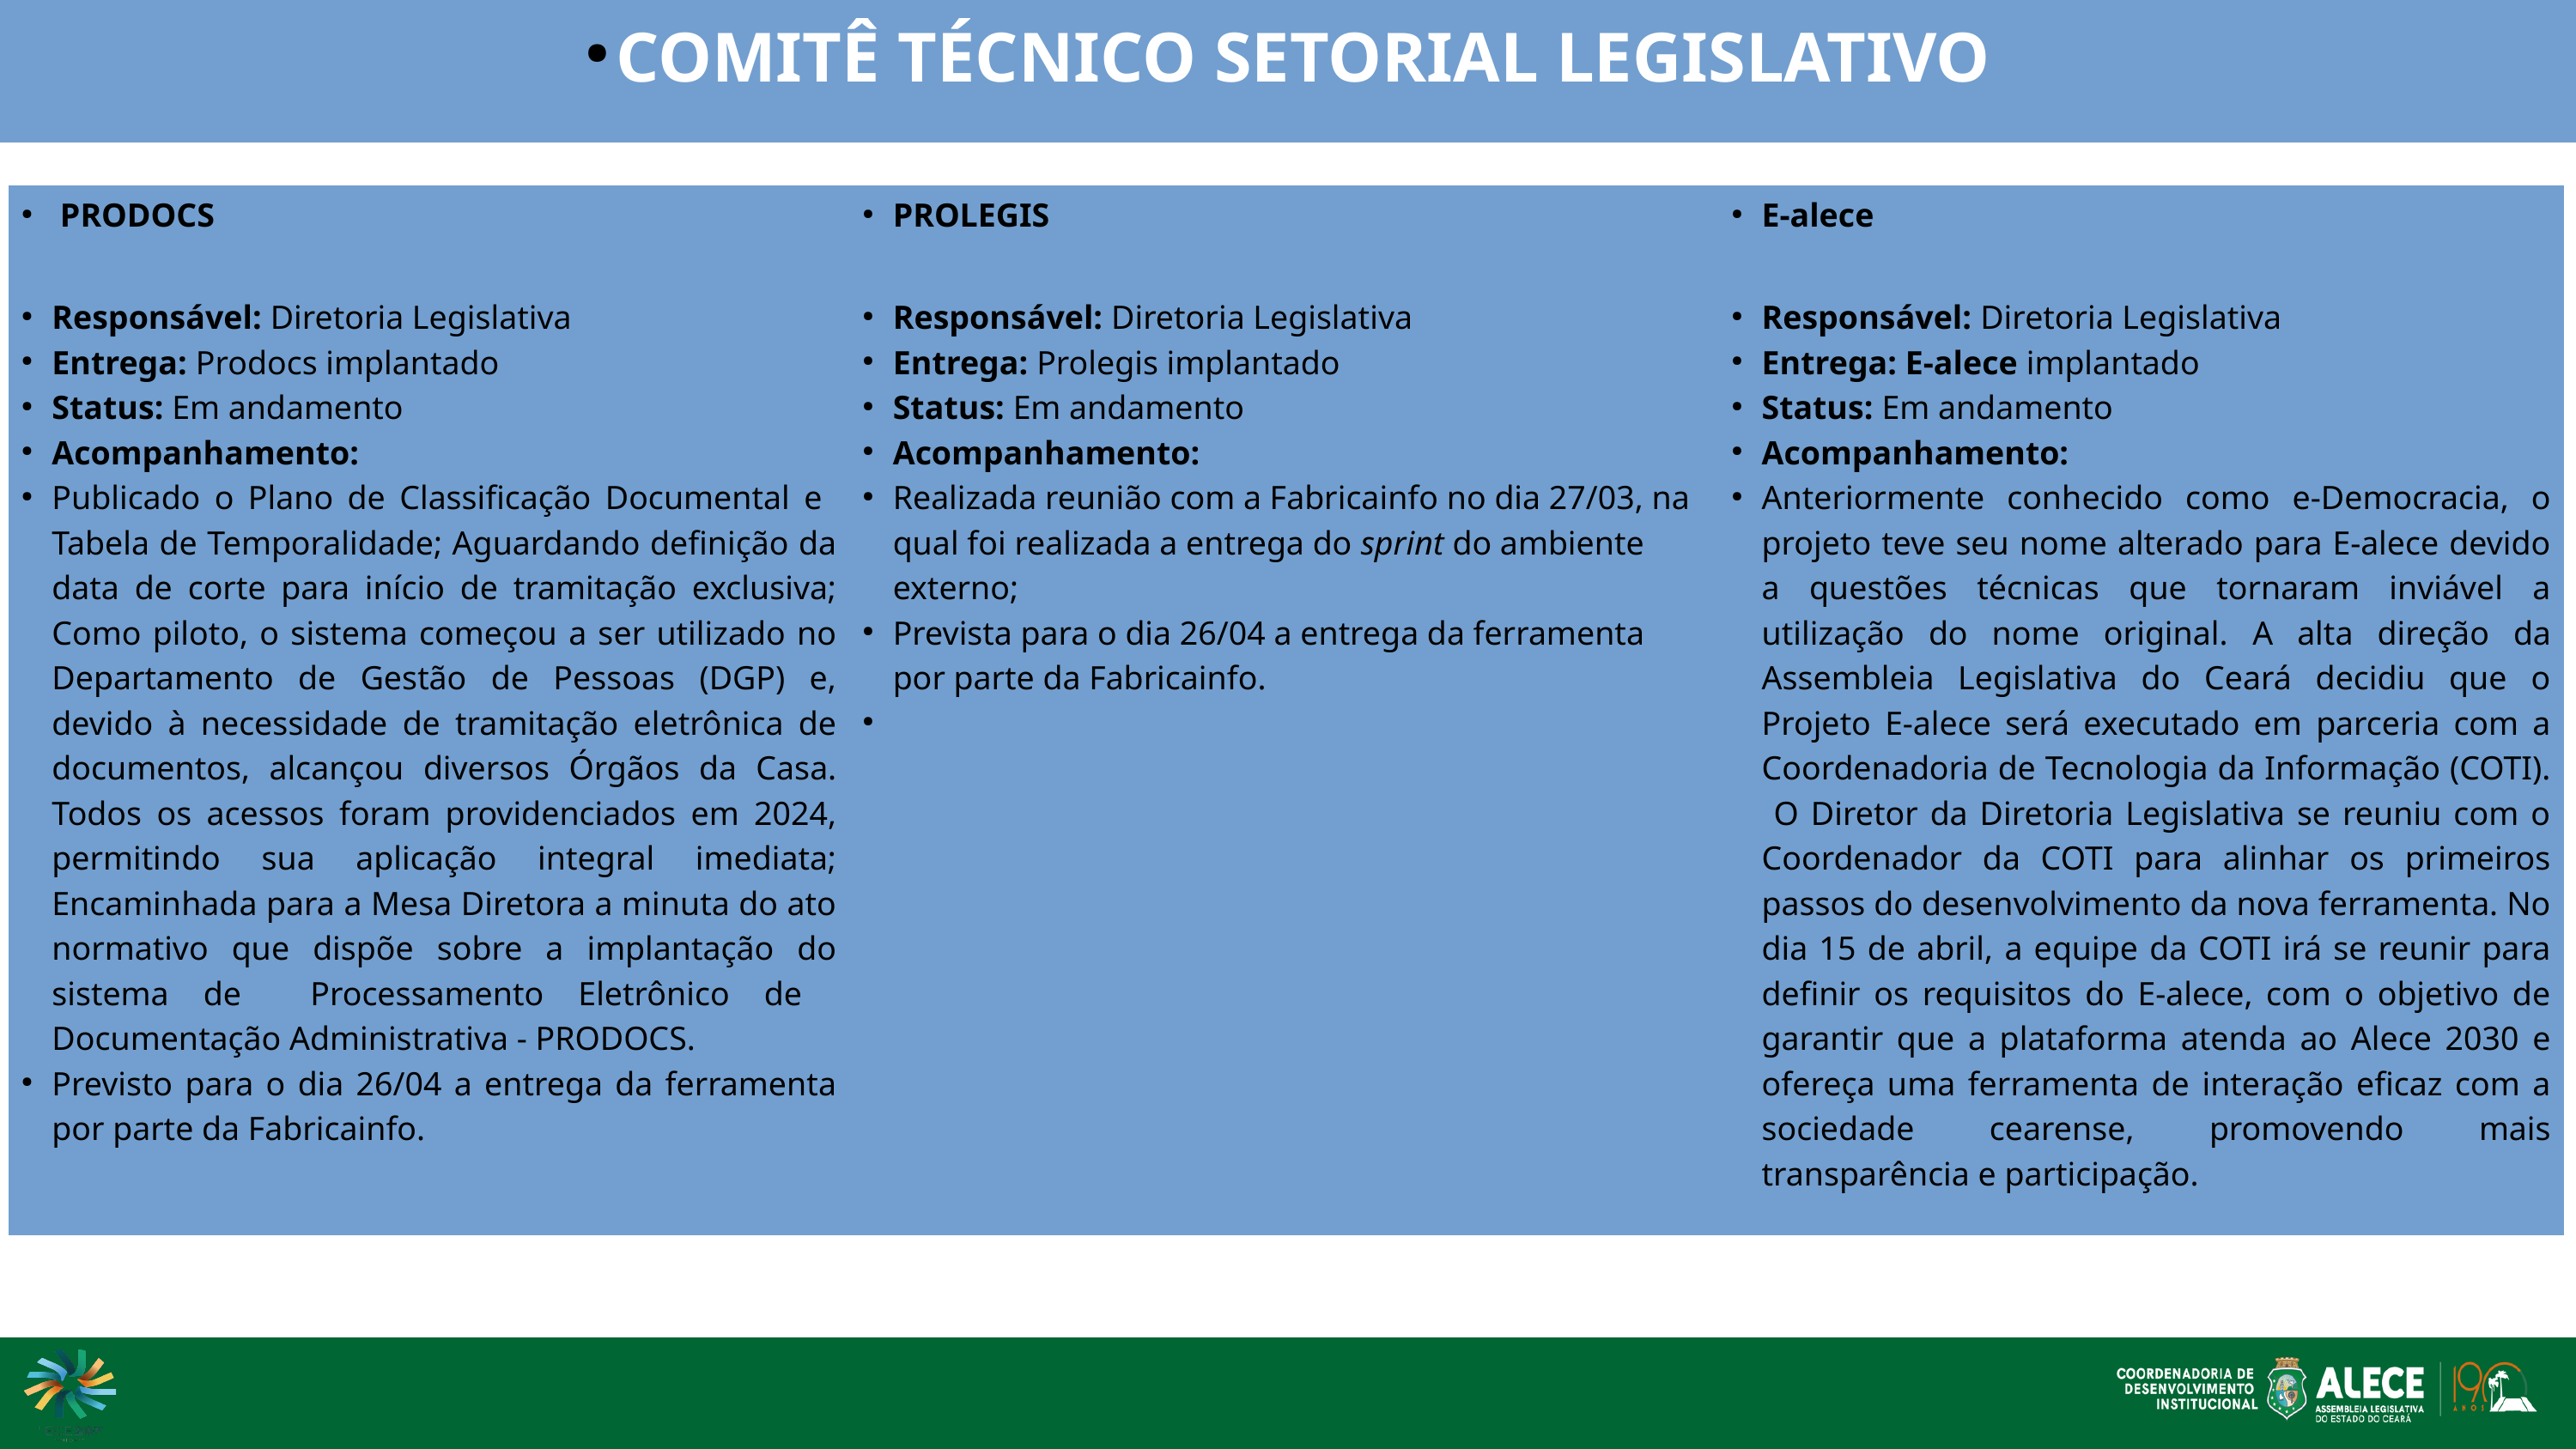

| COMITÊ TÉCNICO SETORIAL LEGISLATIVO |
| --- |
| PRODOCS | PROLEGIS | E-alece |
| --- | --- | --- |
| Responsável: Diretoria Legislativa Entrega: Prodocs implantado Status: Em andamento Acompanhamento: Publicado o Plano de Classificação Documental e Tabela de Temporalidade; Aguardando definição da data de corte para início de tramitação exclusiva; Como piloto, o sistema começou a ser utilizado no Departamento de Gestão de Pessoas (DGP) e, devido à necessidade de tramitação eletrônica de documentos, alcançou diversos Órgãos da Casa. Todos os acessos foram providenciados em 2024, permitindo sua aplicação integral imediata; Encaminhada para a Mesa Diretora a minuta do ato normativo que dispõe sobre a implantação do sistema de Processamento Eletrônico de Documentação Administrativa - PRODOCS. Previsto para o dia 26/04 a entrega da ferramenta por parte da Fabricainfo. | Responsável: Diretoria Legislativa Entrega: Prolegis implantado Status: Em andamento Acompanhamento: Realizada reunião com a Fabricainfo no dia 27/03, na qual foi realizada a entrega do sprint do ambiente externo; Prevista para o dia 26/04 a entrega da ferramenta por parte da Fabricainfo. | Responsável: Diretoria Legislativa Entrega: E-alece implantado Status: Em andamento Acompanhamento: Anteriormente conhecido como e-Democracia, o projeto teve seu nome alterado para E-alece devido a questões técnicas que tornaram inviável a utilização do nome original. A alta direção da Assembleia Legislativa do Ceará decidiu que o Projeto E-alece será executado em parceria com a Coordenadoria de Tecnologia da Informação (COTI). O Diretor da Diretoria Legislativa se reuniu com o Coordenador da COTI para alinhar os primeiros passos do desenvolvimento da nova ferramenta. No dia 15 de abril, a equipe da COTI irá se reunir para definir os requisitos do E-alece, com o objetivo de garantir que a plataforma atenda ao Alece 2030 e ofereça uma ferramenta de interação eficaz com a sociedade cearense, promovendo mais transparência e participação. |